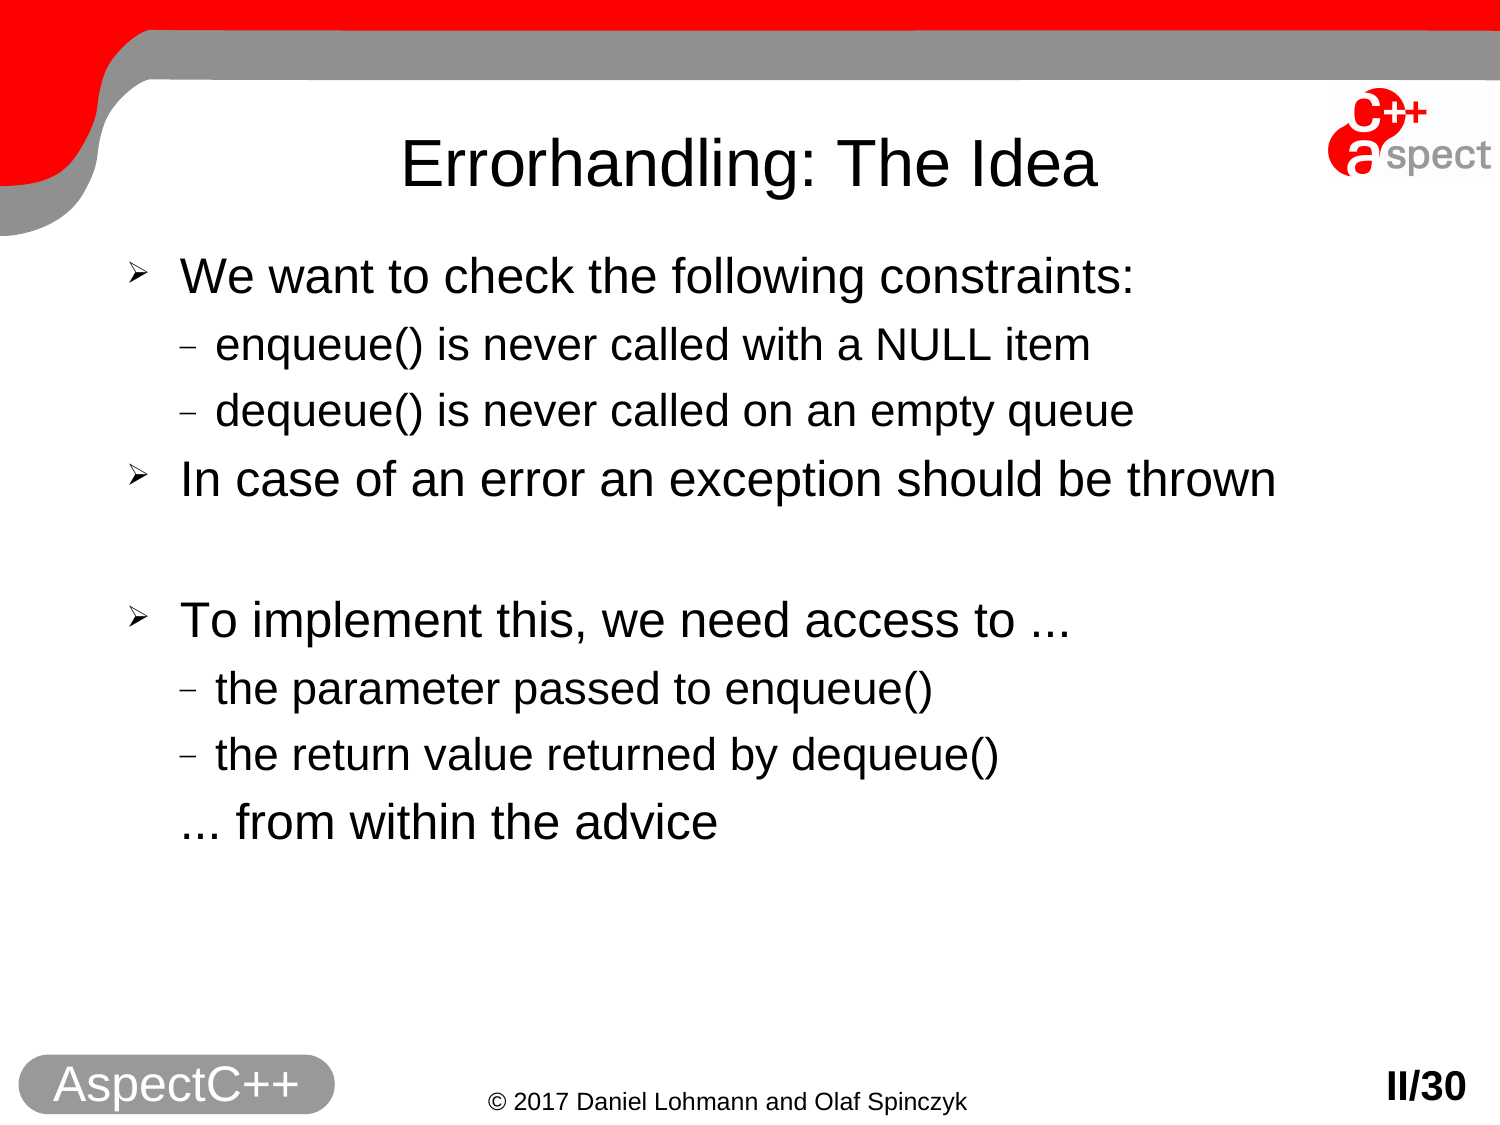

# Errorhandling: The Idea
We want to check the following constraints:
enqueue() is never called with a NULL item
dequeue() is never called on an empty queue
In case of an error an exception should be thrown
To implement this, we need access to ...
the parameter passed to enqueue()
the return value returned by dequeue()
... from within the advice